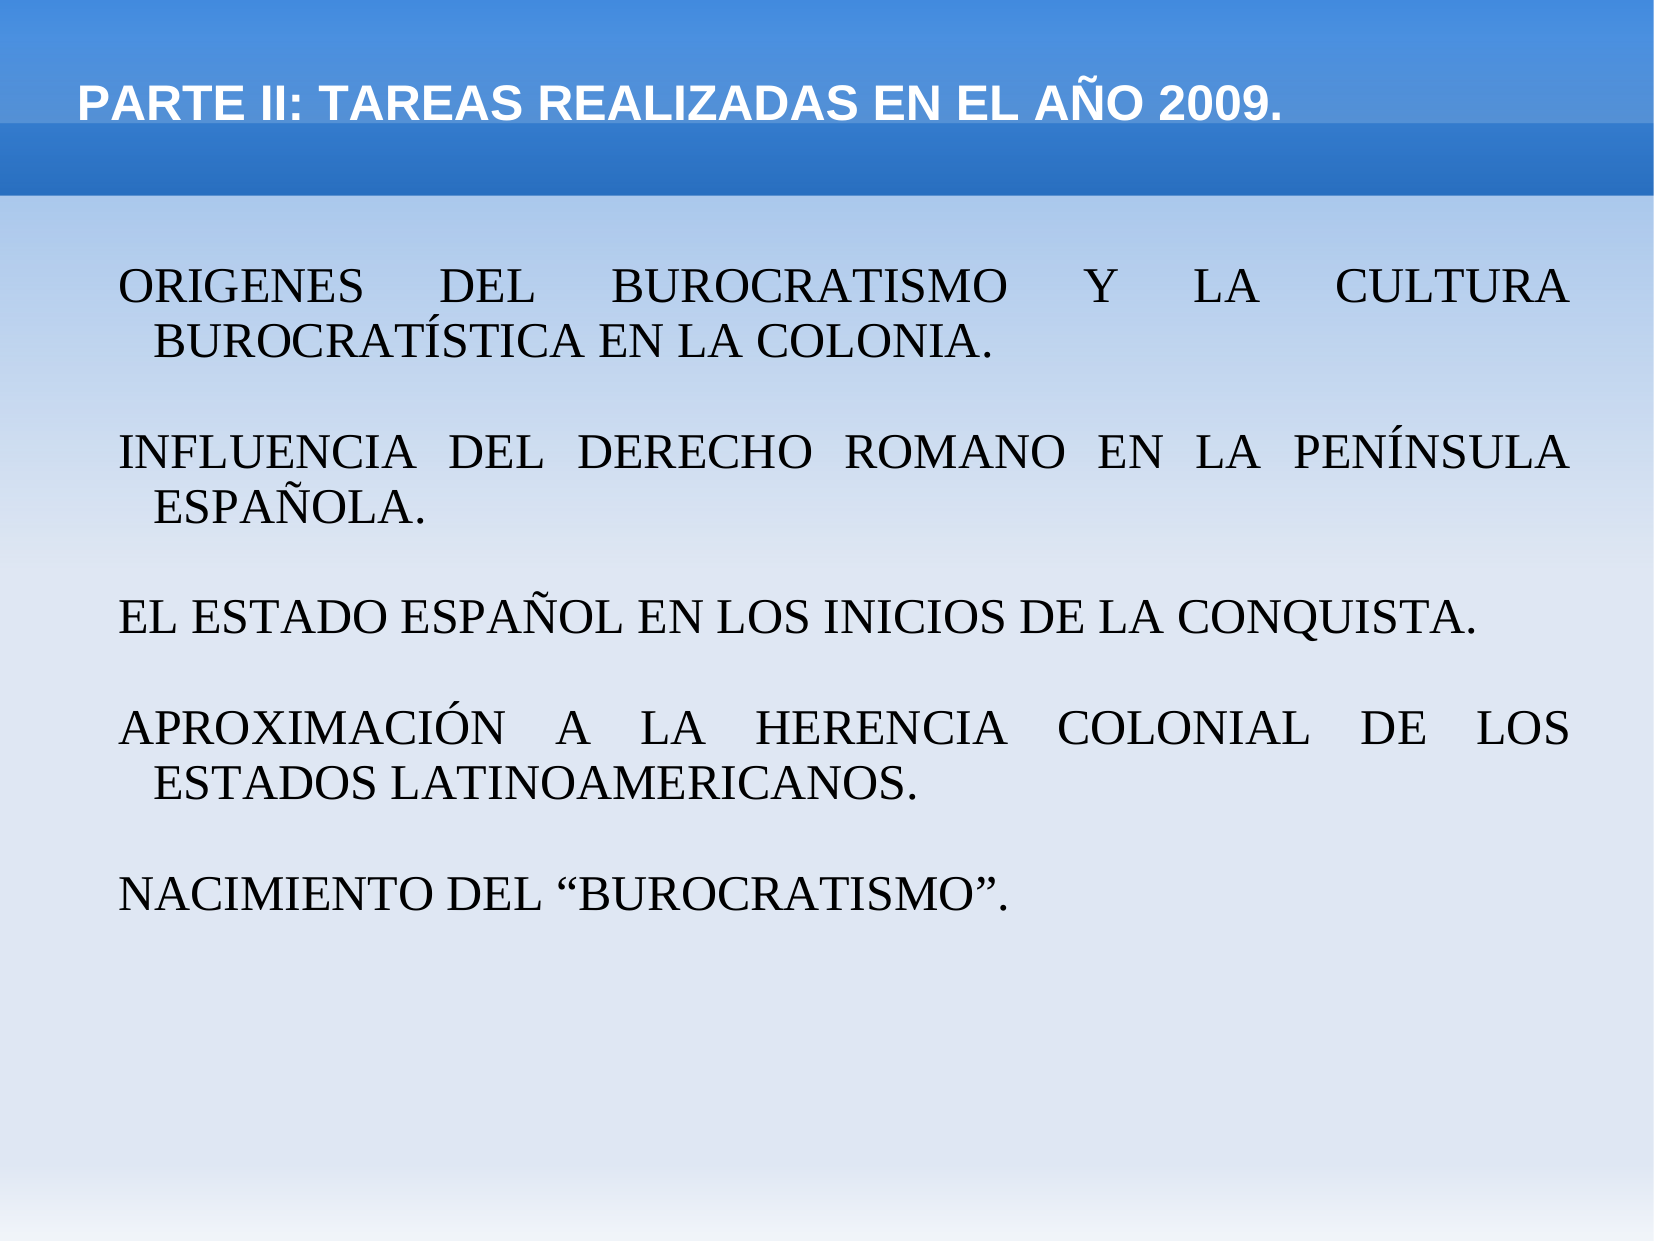

# PARTE II: TAREAS REALIZADAS EN EL AÑO 2009.
ORIGENES DEL BUROCRATISMO Y LA CULTURA BUROCRATÍSTICA EN LA COLONIA.
INFLUENCIA DEL DERECHO ROMANO EN LA PENÍNSULA ESPAÑOLA.
EL ESTADO ESPAÑOL EN LOS INICIOS DE LA CONQUISTA.
APROXIMACIÓN A LA HERENCIA COLONIAL DE LOS ESTADOS LATINOAMERICANOS.
NACIMIENTO DEL “BUROCRATISMO”.